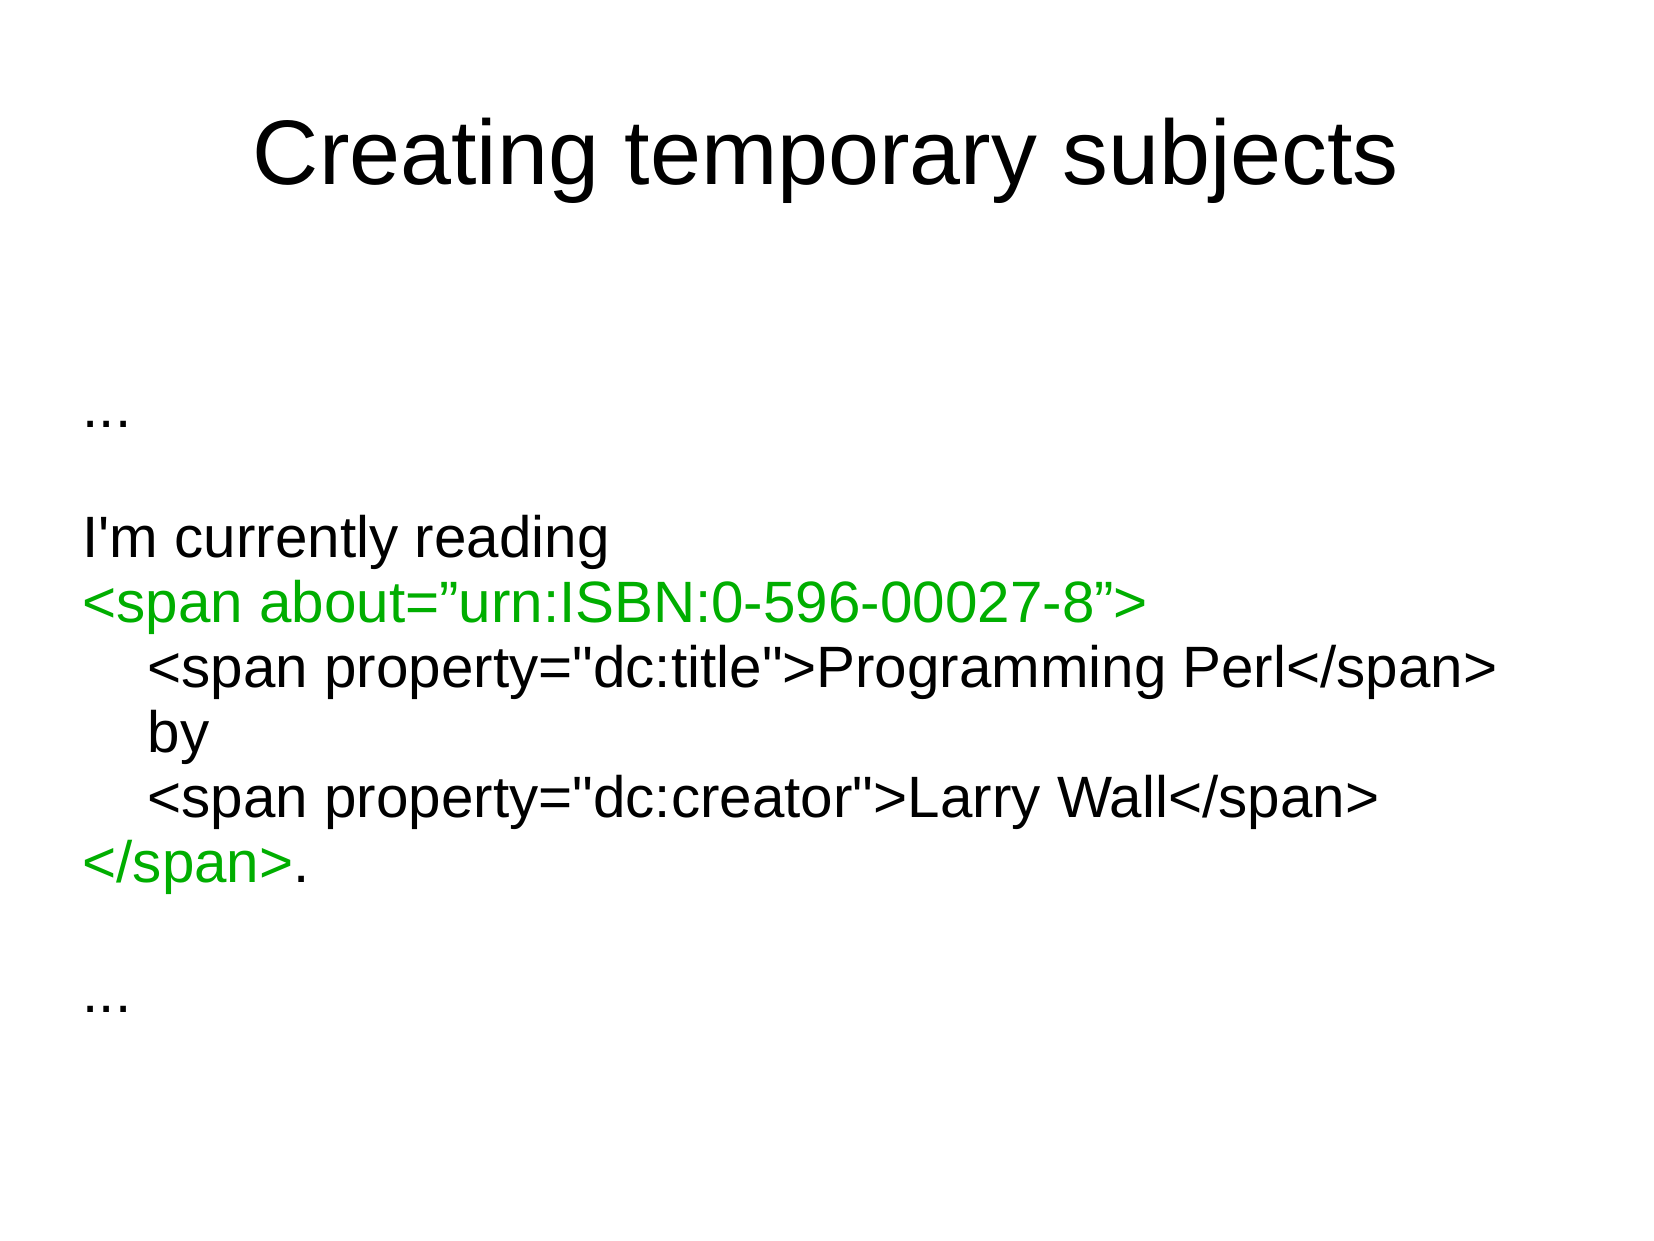

# Creating temporary subjects
...
I'm currently reading
<span about=”urn:ISBN:0-596-00027-8”>
 <span property="dc:title">Programming Perl</span>
 by
 <span property="dc:creator">Larry Wall</span>
</span>.
...